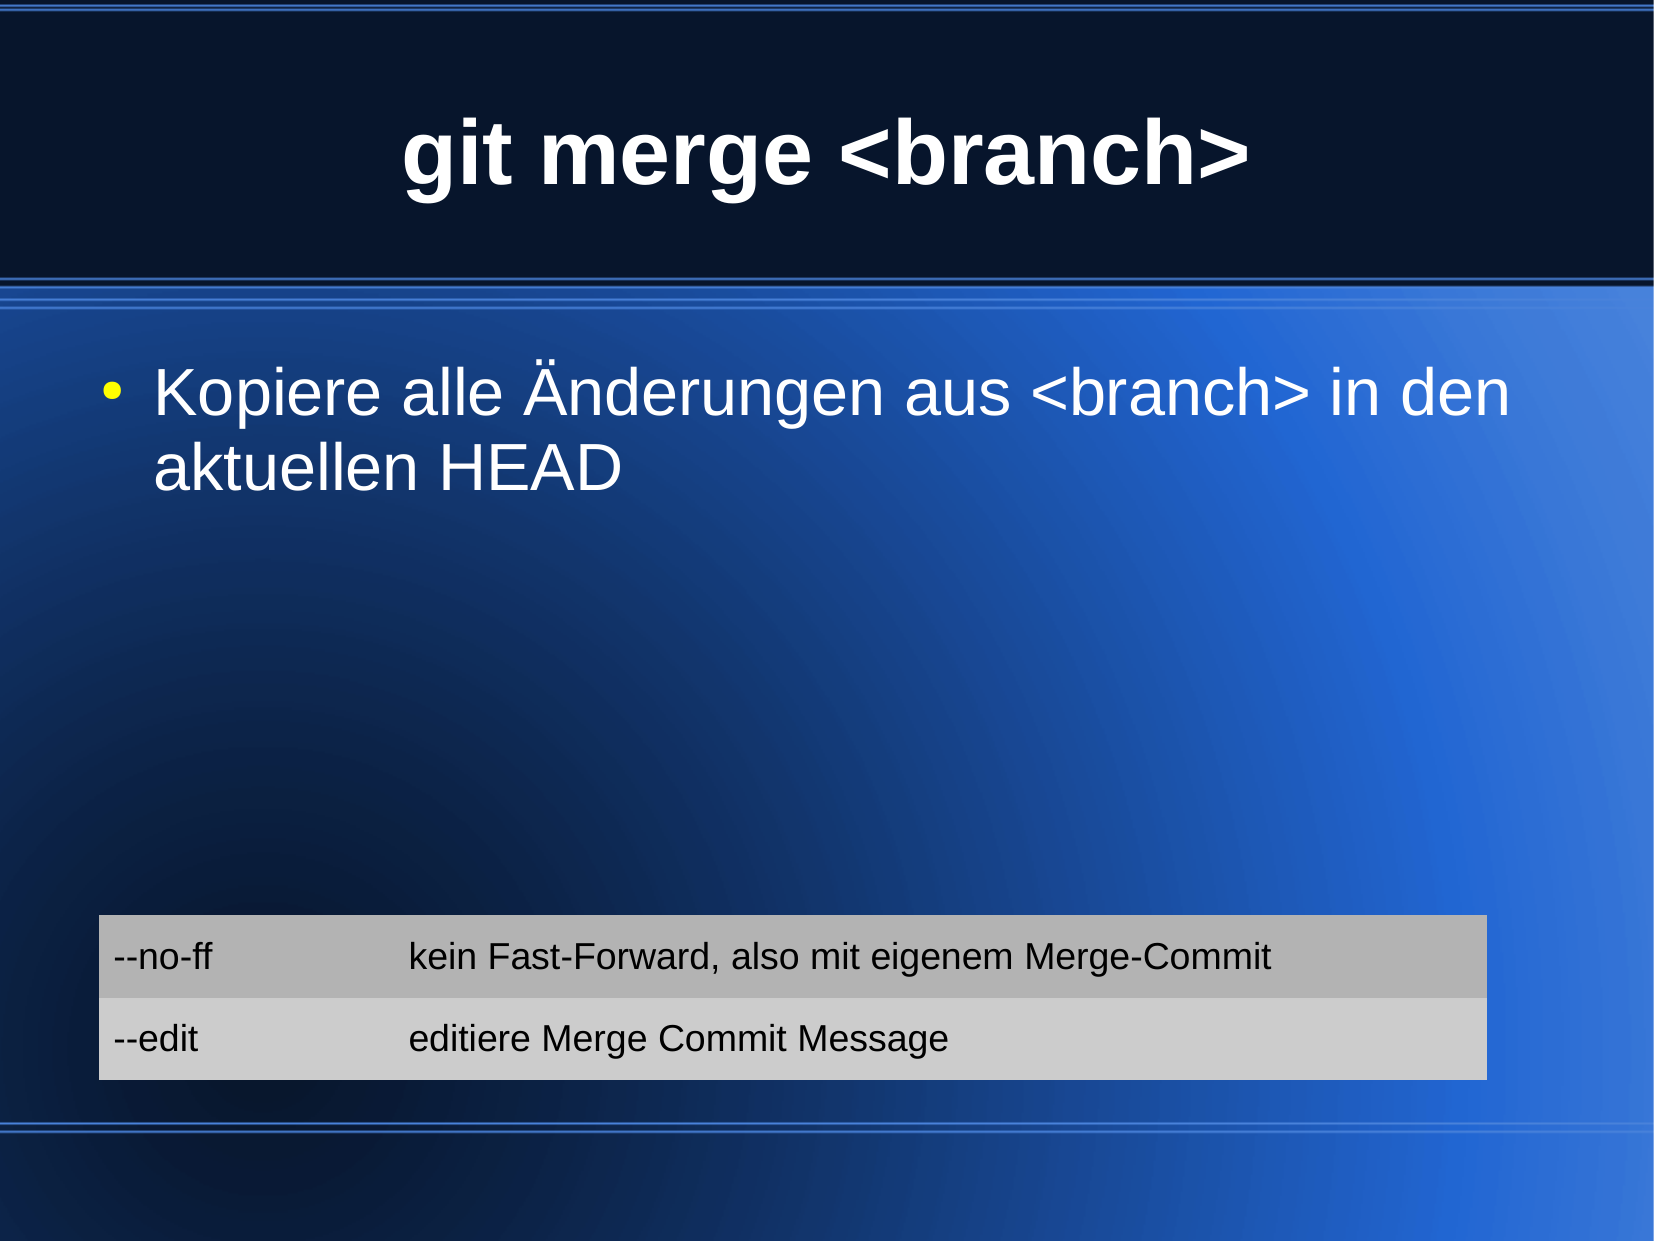

# git merge <branch>
Kopiere alle Änderungen aus <branch> in den aktuellen HEAD
| --no-ff | kein Fast-Forward, also mit eigenem Merge-Commit |
| --- | --- |
| --edit | editiere Merge Commit Message |